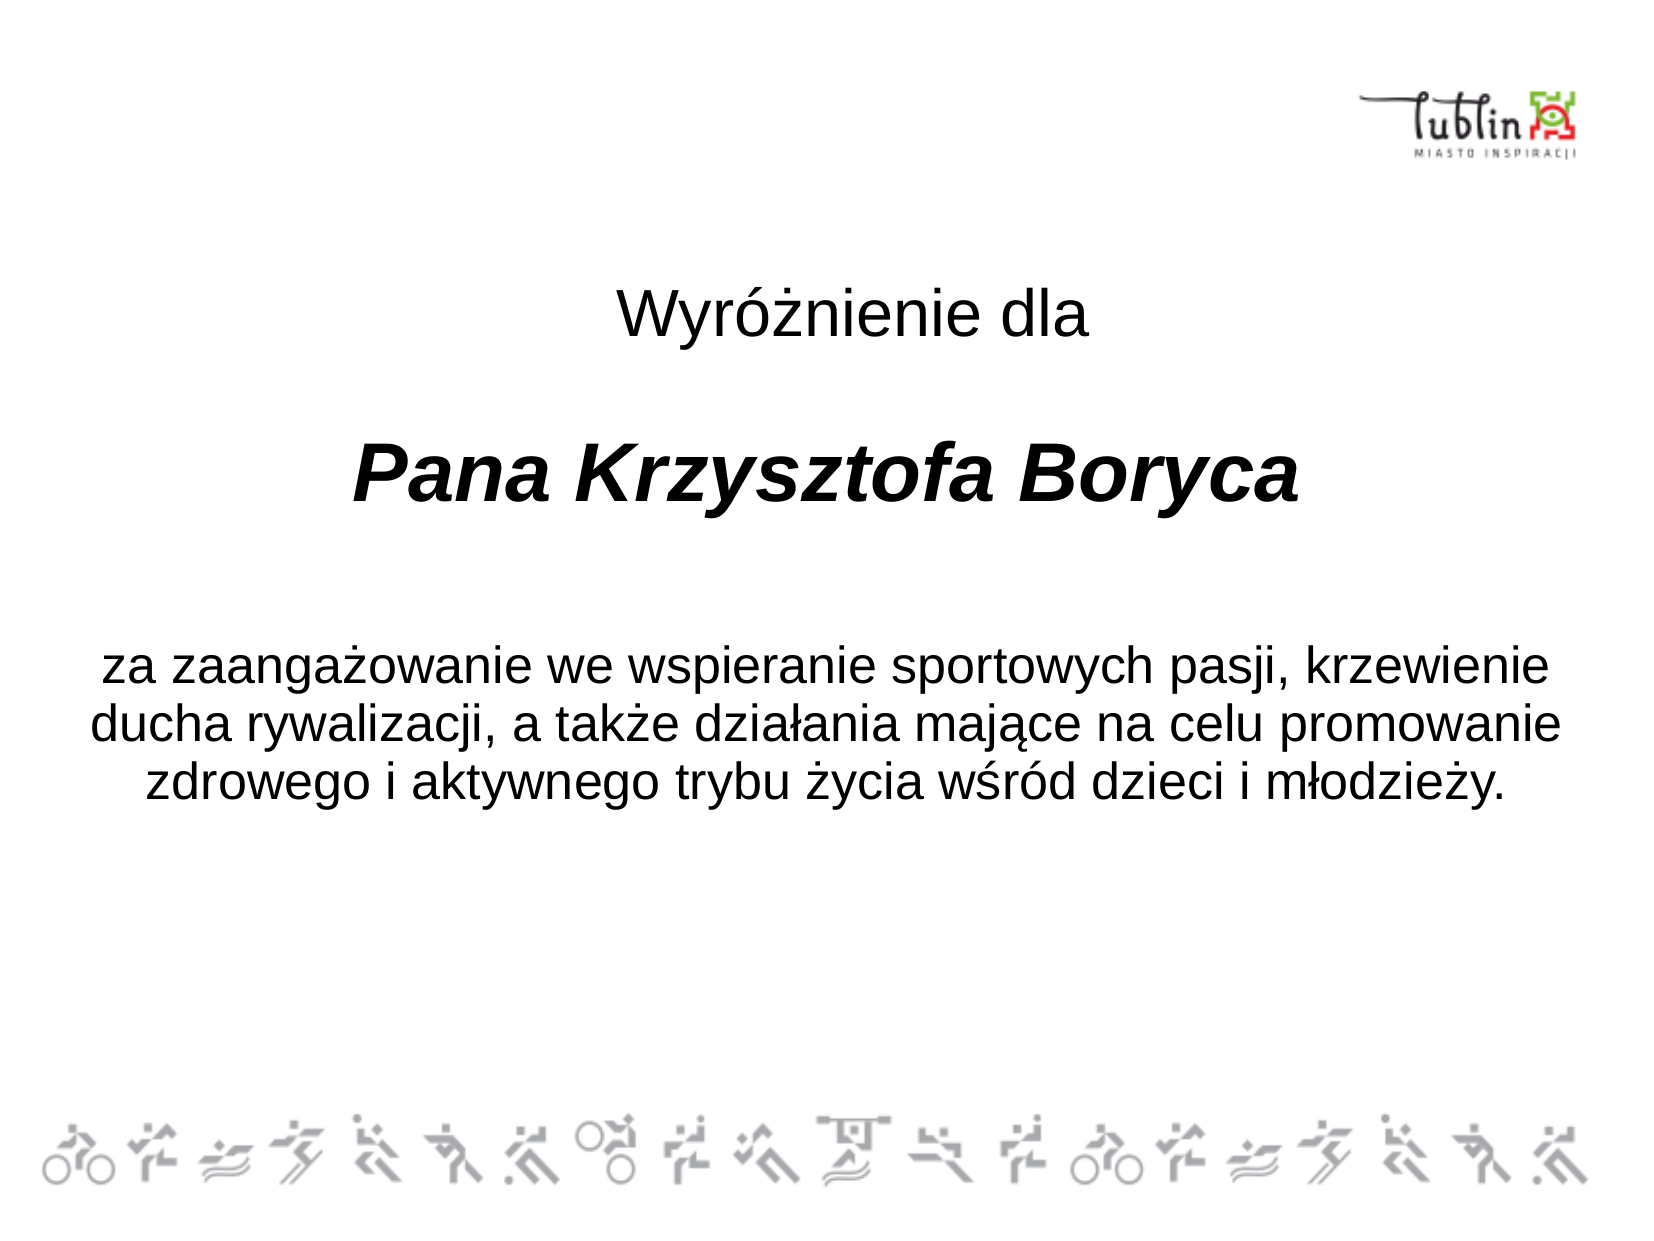

# Wyróżnienie dla
Pana Krzysztofa Boryca
za zaangażowanie we wspieranie sportowych pasji, krzewienie ducha rywalizacji, a także działania mające na celu promowanie zdrowego i aktywnego trybu życia wśród dzieci i młodzieży.